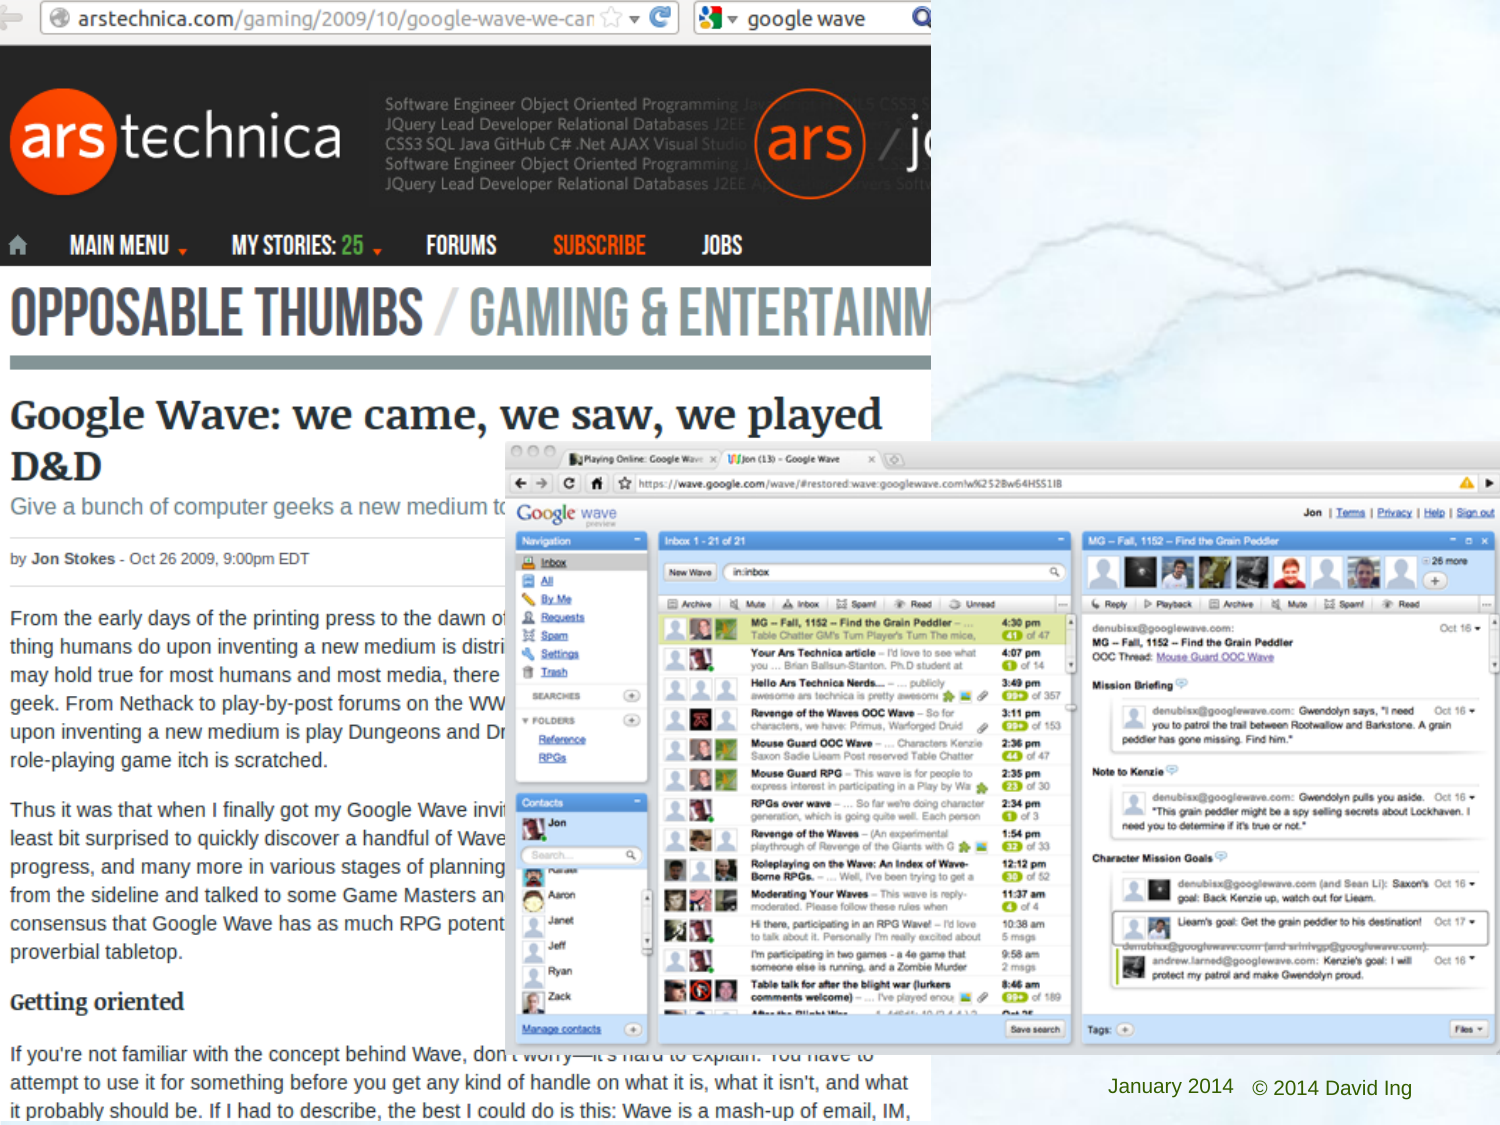

# Google Wave (RIP)
Collaboration on a Pattern Language for Service Systems
January 2014
63